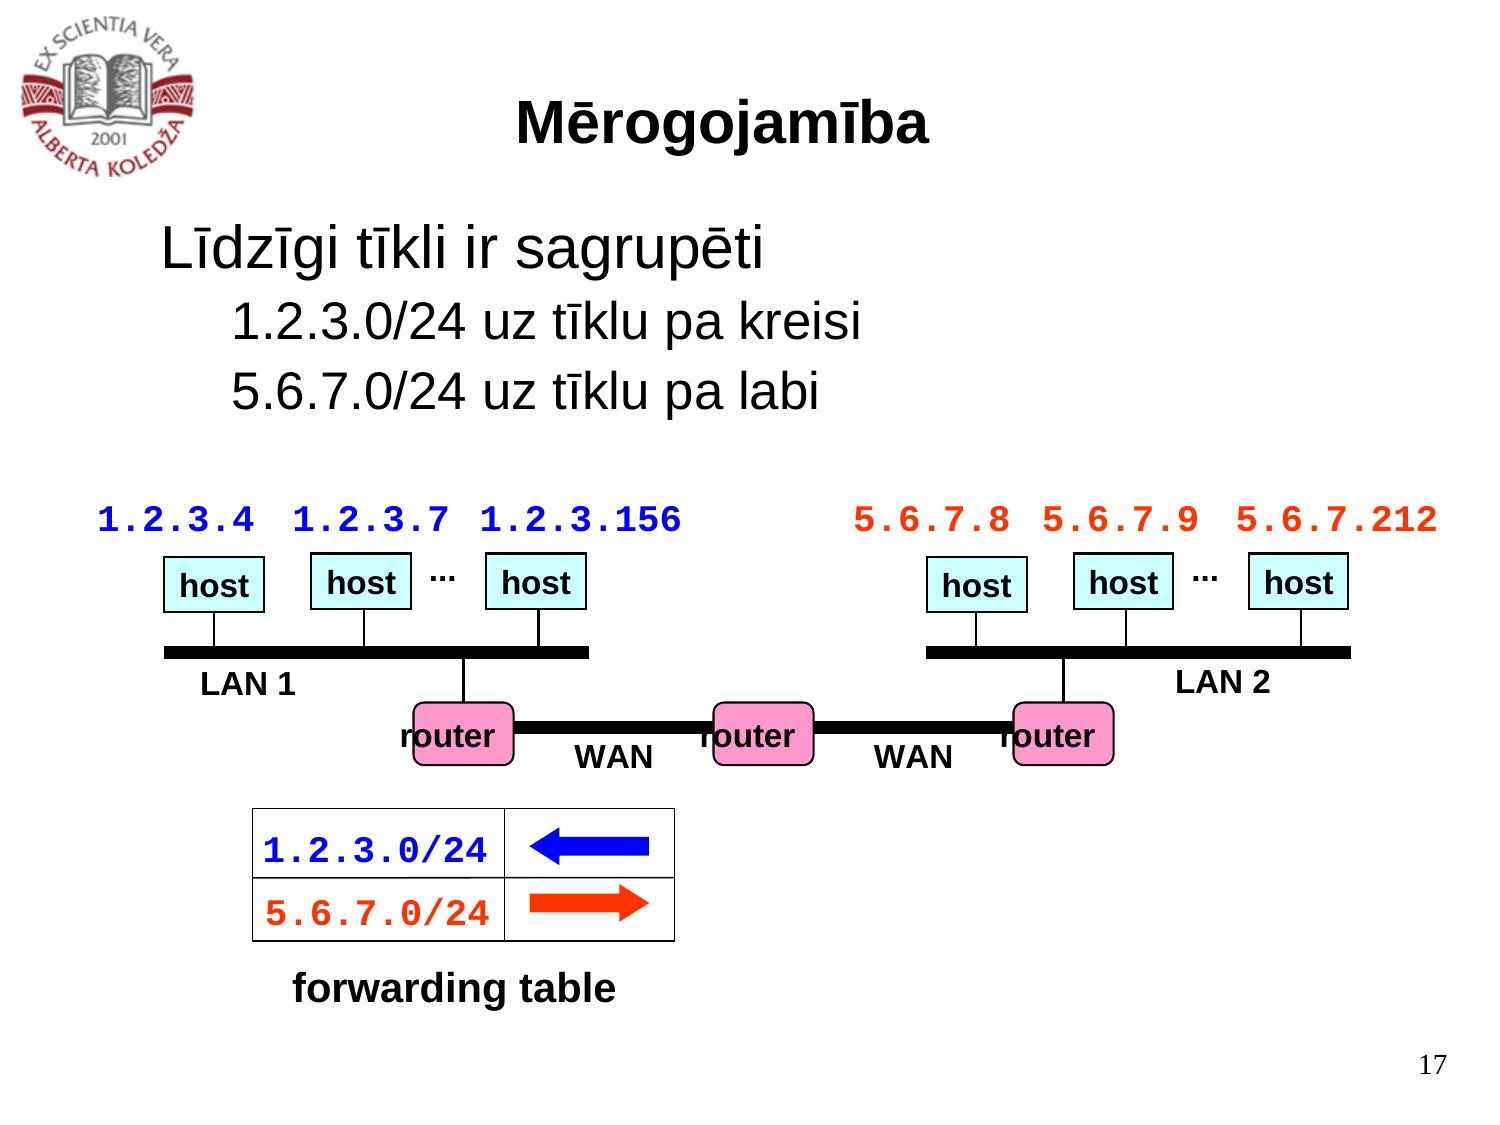

# Mērogojamība
Līdzīgi tīkli ir sagrupēti
1.2.3.0/24 uz tīklu pa kreisi
5.6.7.0/24 uz tīklu pa labi
1.2.3.4
1.2.3.7
1.2.3.156
5.6.7.8
5.6.7.9
5.6.7.212
...
...
host
host
host
host
host
host
LAN 2
LAN 1
router
router
router
WAN
WAN
1.2.3.0/24
5.6.7.0/24
forwarding table